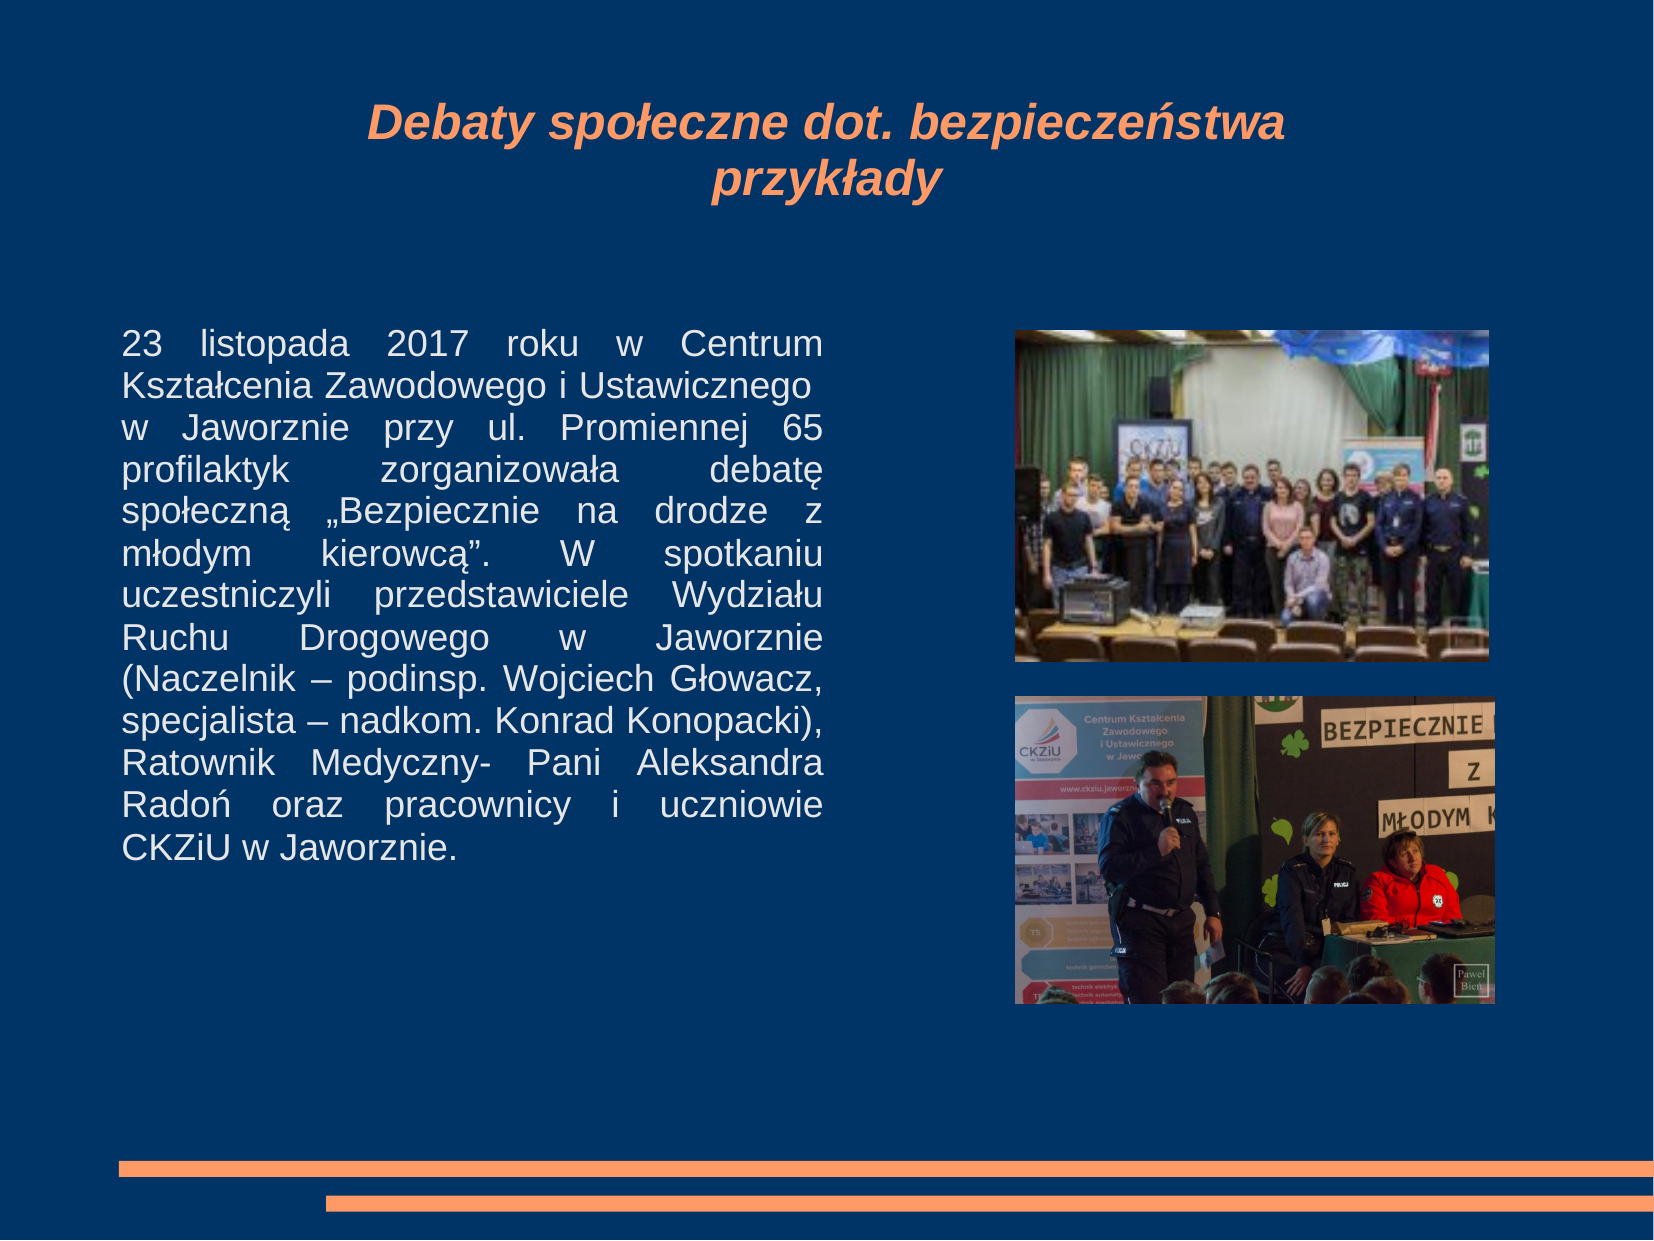

# Debaty społeczne dot. bezpieczeństwa przykłady
23 listopada 2017 roku w Centrum Kształcenia Zawodowego i Ustawicznego w Jaworznie przy ul. Promiennej 65 profilaktyk zorganizowała debatę społeczną „Bezpiecznie na drodze z młodym kierowcą”. W spotkaniu uczestniczyli przedstawiciele Wydziału Ruchu Drogowego w Jaworznie (Naczelnik – podinsp. Wojciech Głowacz, specjalista – nadkom. Konrad Konopacki), Ratownik Medyczny- Pani Aleksandra Radoń oraz pracownicy i uczniowie CKZiU w Jaworznie.